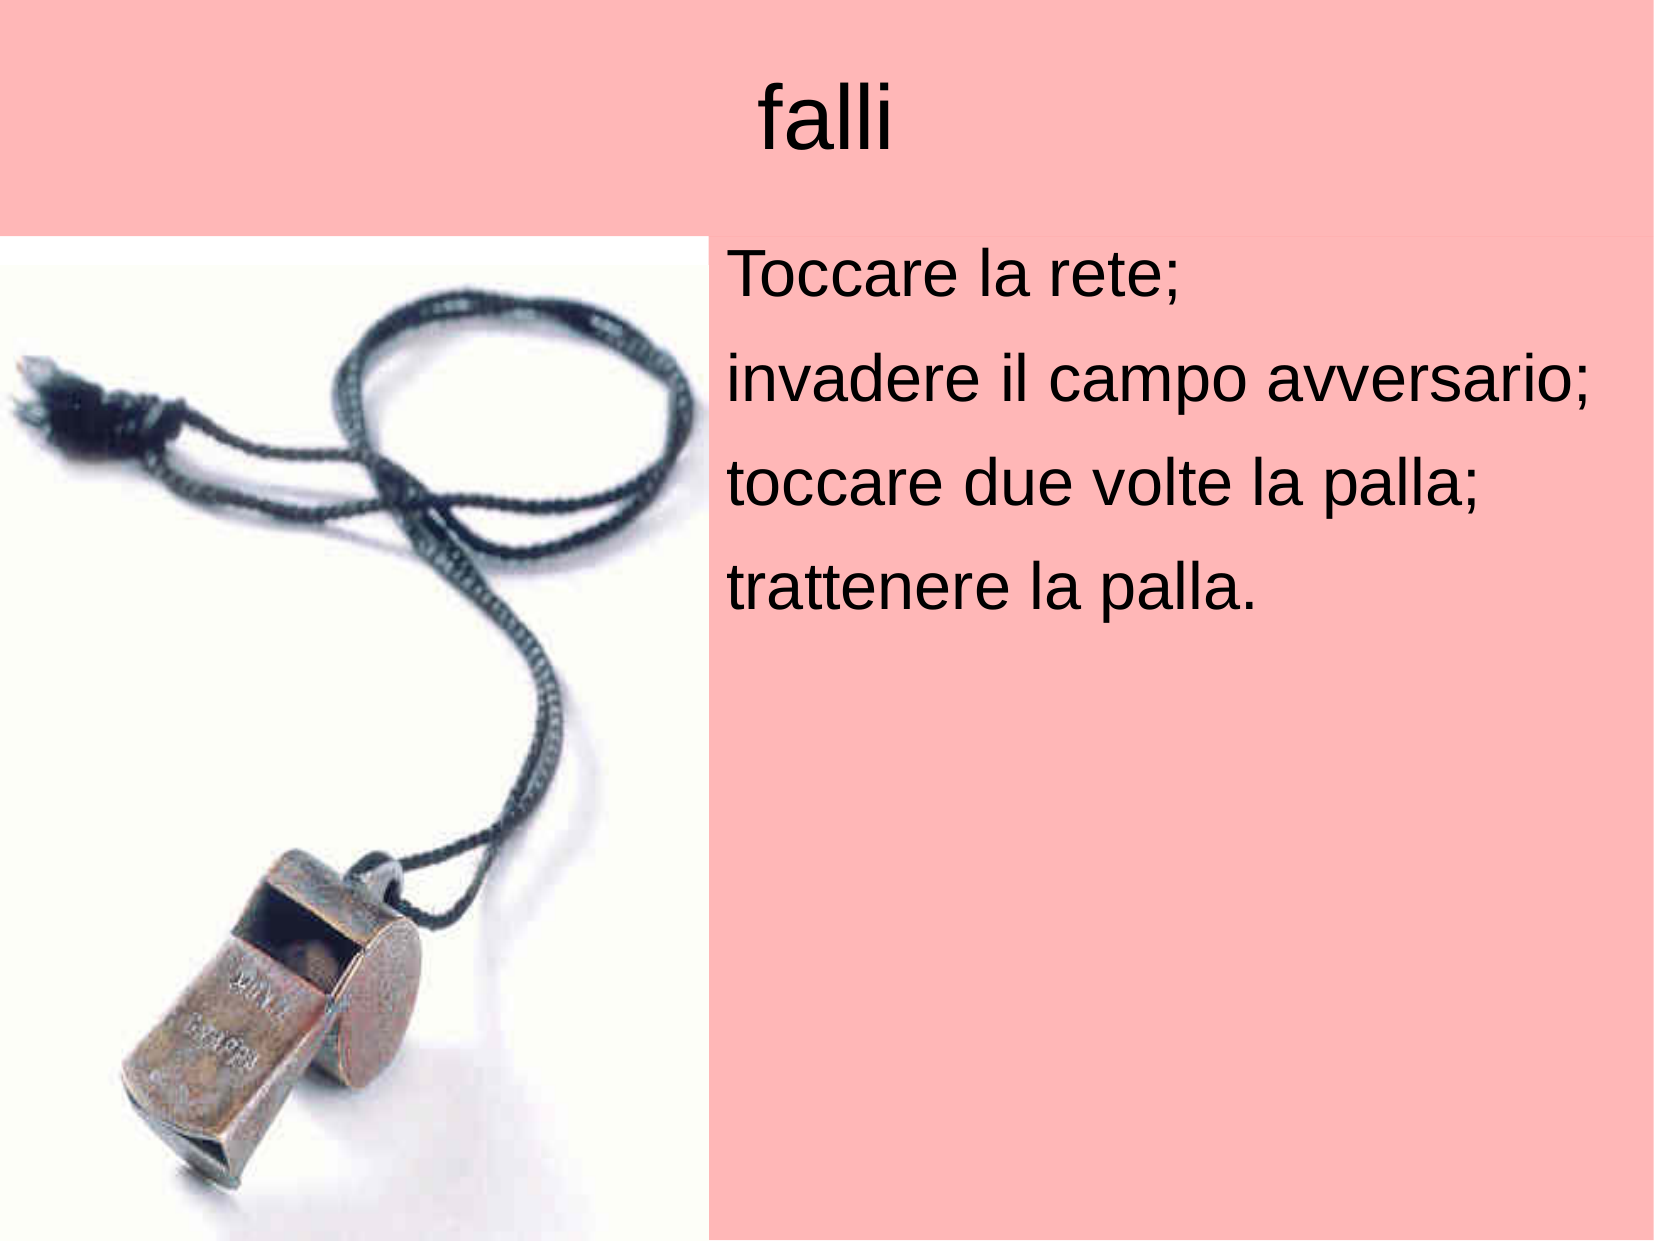

# falli
Toccare la rete;
invadere il campo avversario;
toccare due volte la palla;
trattenere la palla.